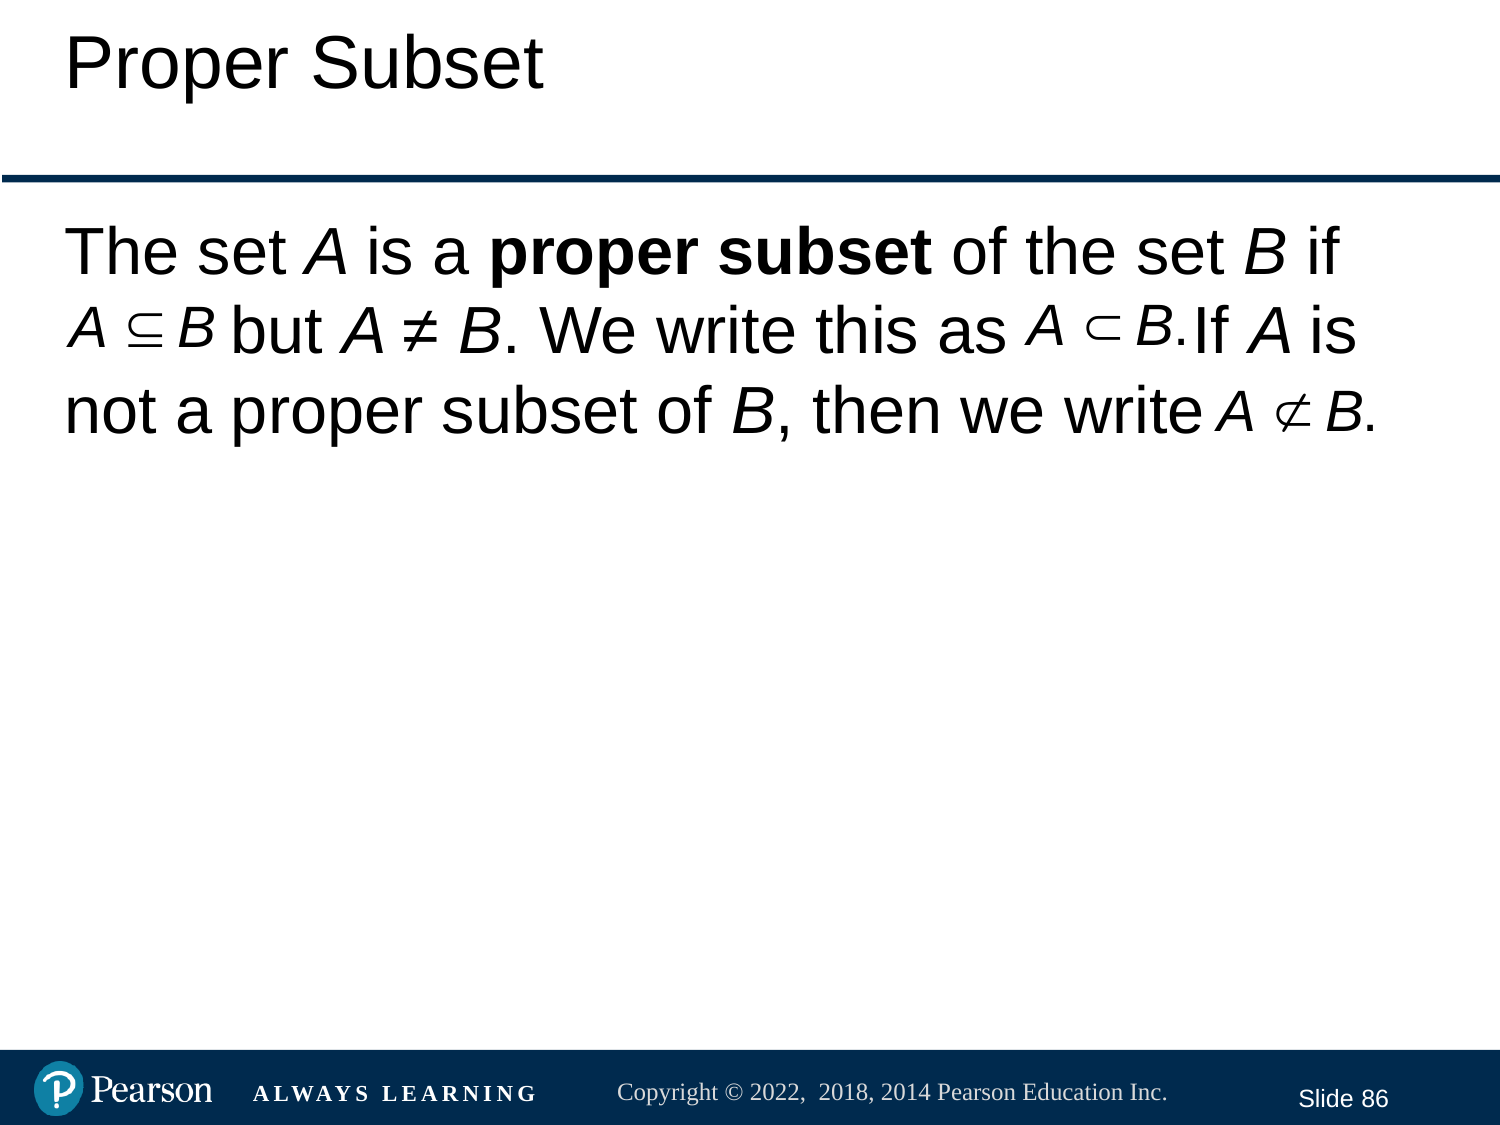

# Proper Subset
The set A is a proper subset of the set B if
 but A ≠ B. We write this as If A is not a proper subset of B, then we write